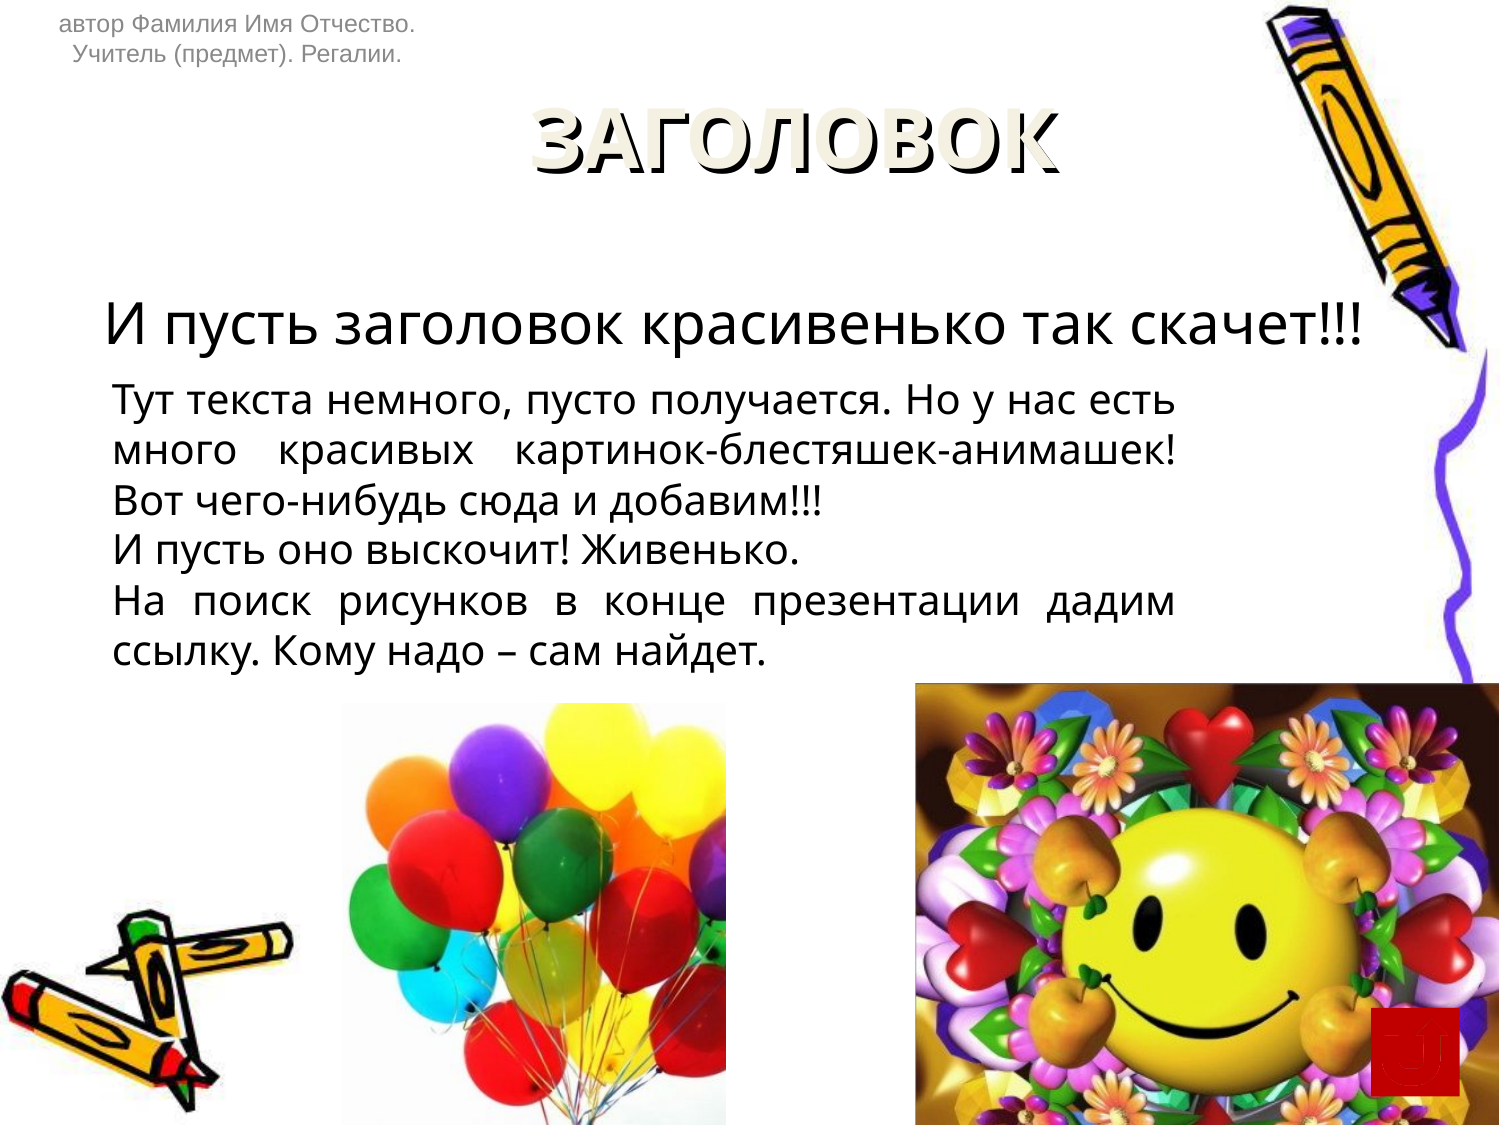

автор Фамилия Имя Отчество. Учитель (предмет). Регалии.
ЗАГОЛОВОК
И пусть заголовок красивенько так скачет!!!
Тут текста немного, пусто получается. Но у нас есть много красивых картинок-блестяшек-анимашек! Вот чего-нибудь сюда и добавим!!!
И пусть оно выскочит! Живенько.
На поиск рисунков в конце презентации дадим ссылку. Кому надо – сам найдет.